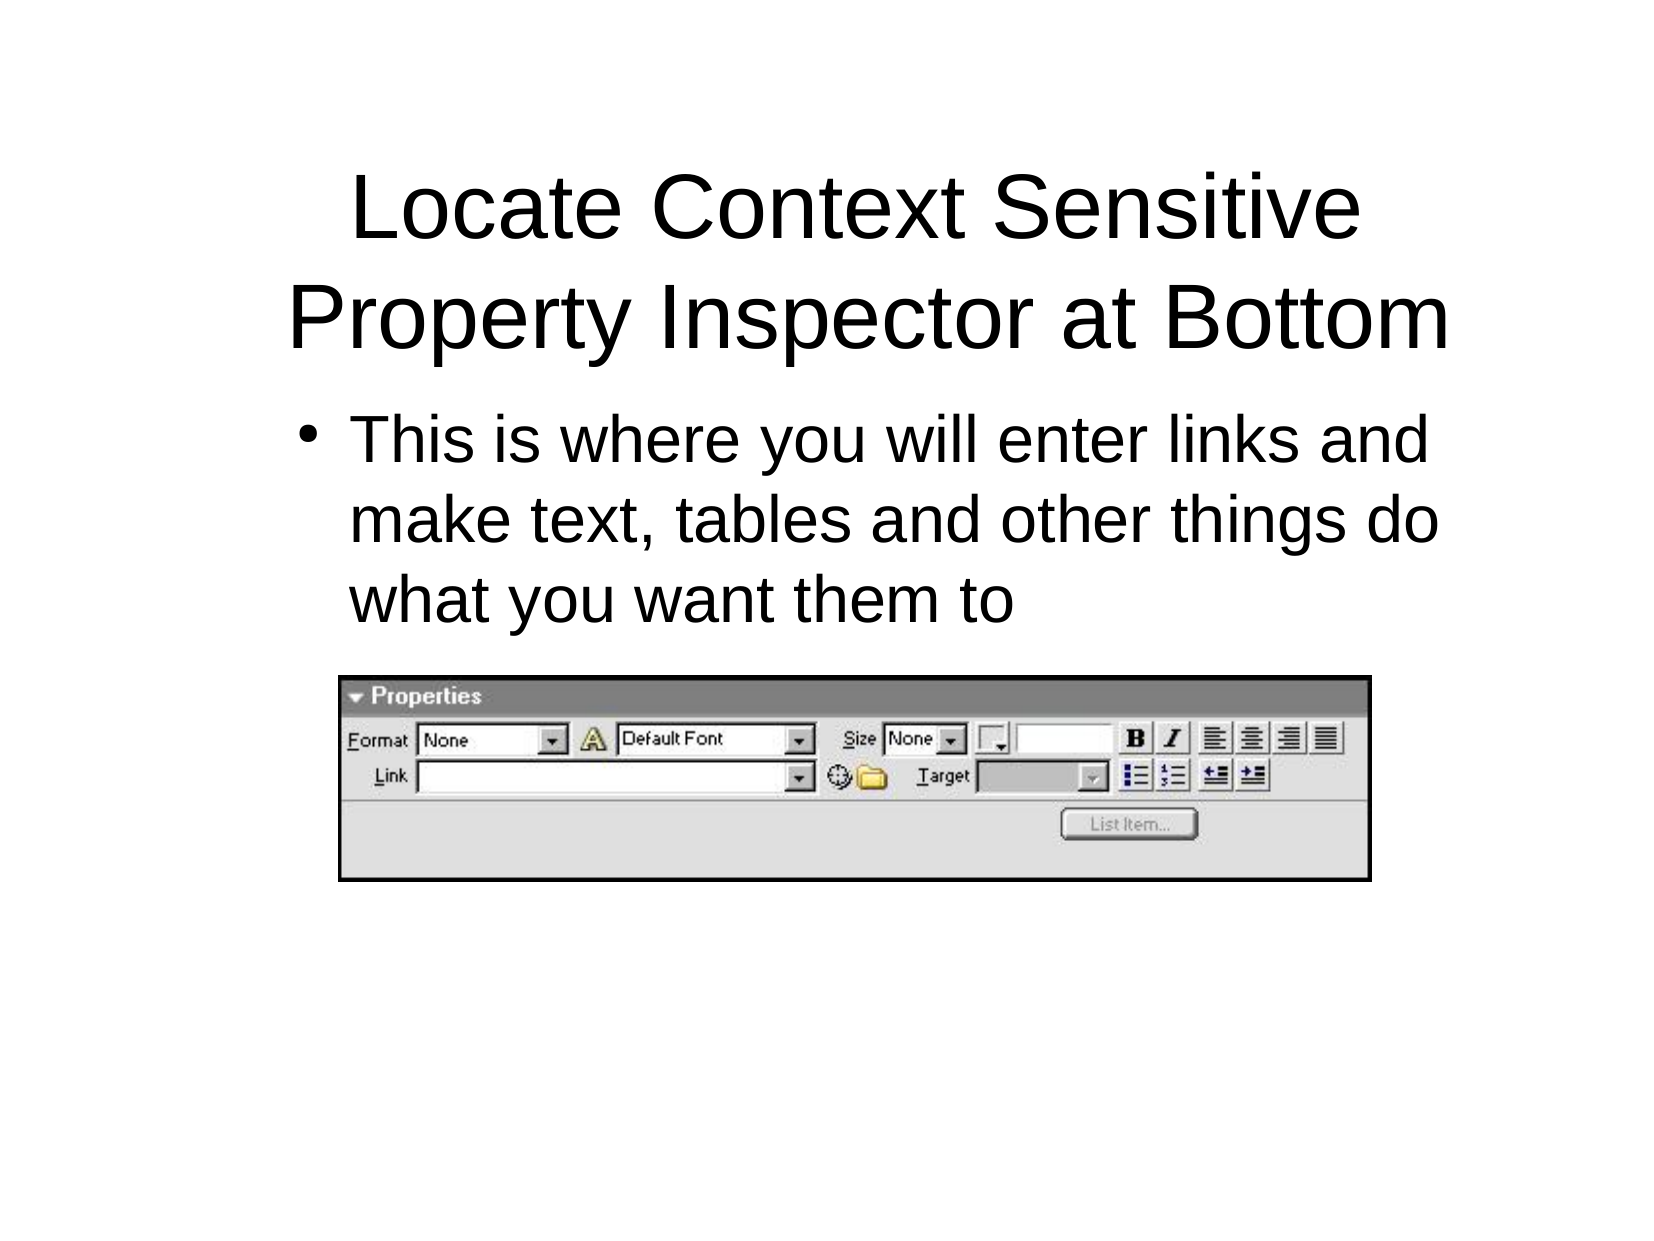

# Locate Context Sensitive Property Inspector at Bottom
This is where you will enter links and make text, tables and other things do what you want them to